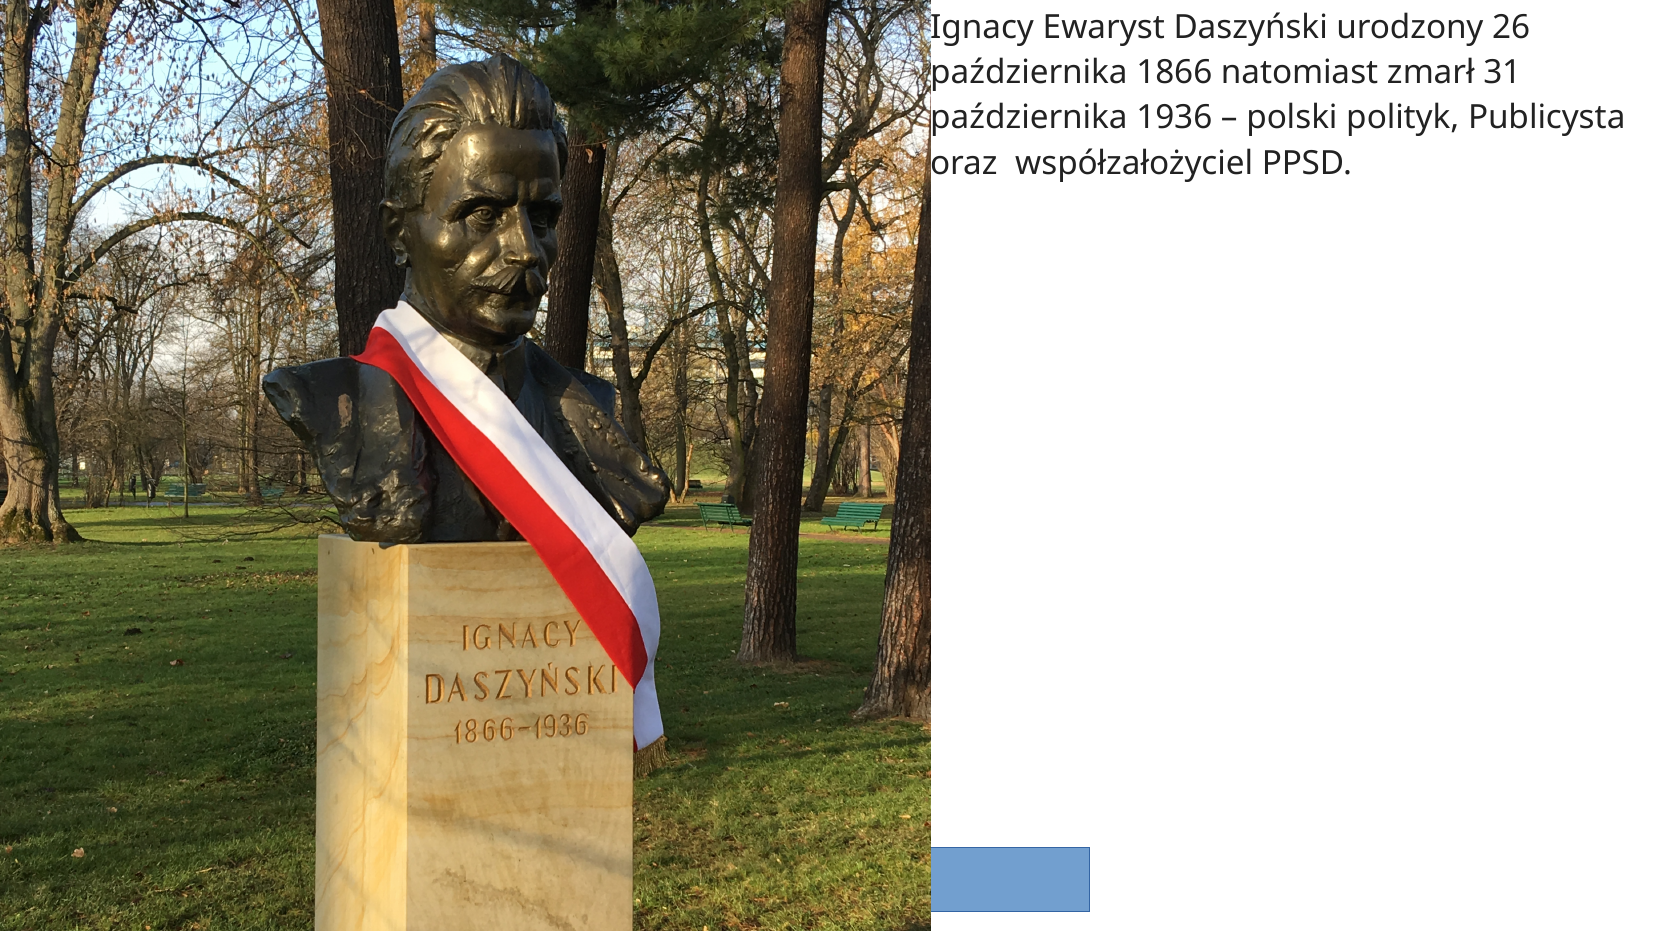

# Ignacy Ewaryst Daszyński urodzony 26 października 1866 natomiast zmarł 31 października 1936 – polski polityk, Publicysta oraz współzałożyciel PPSD.